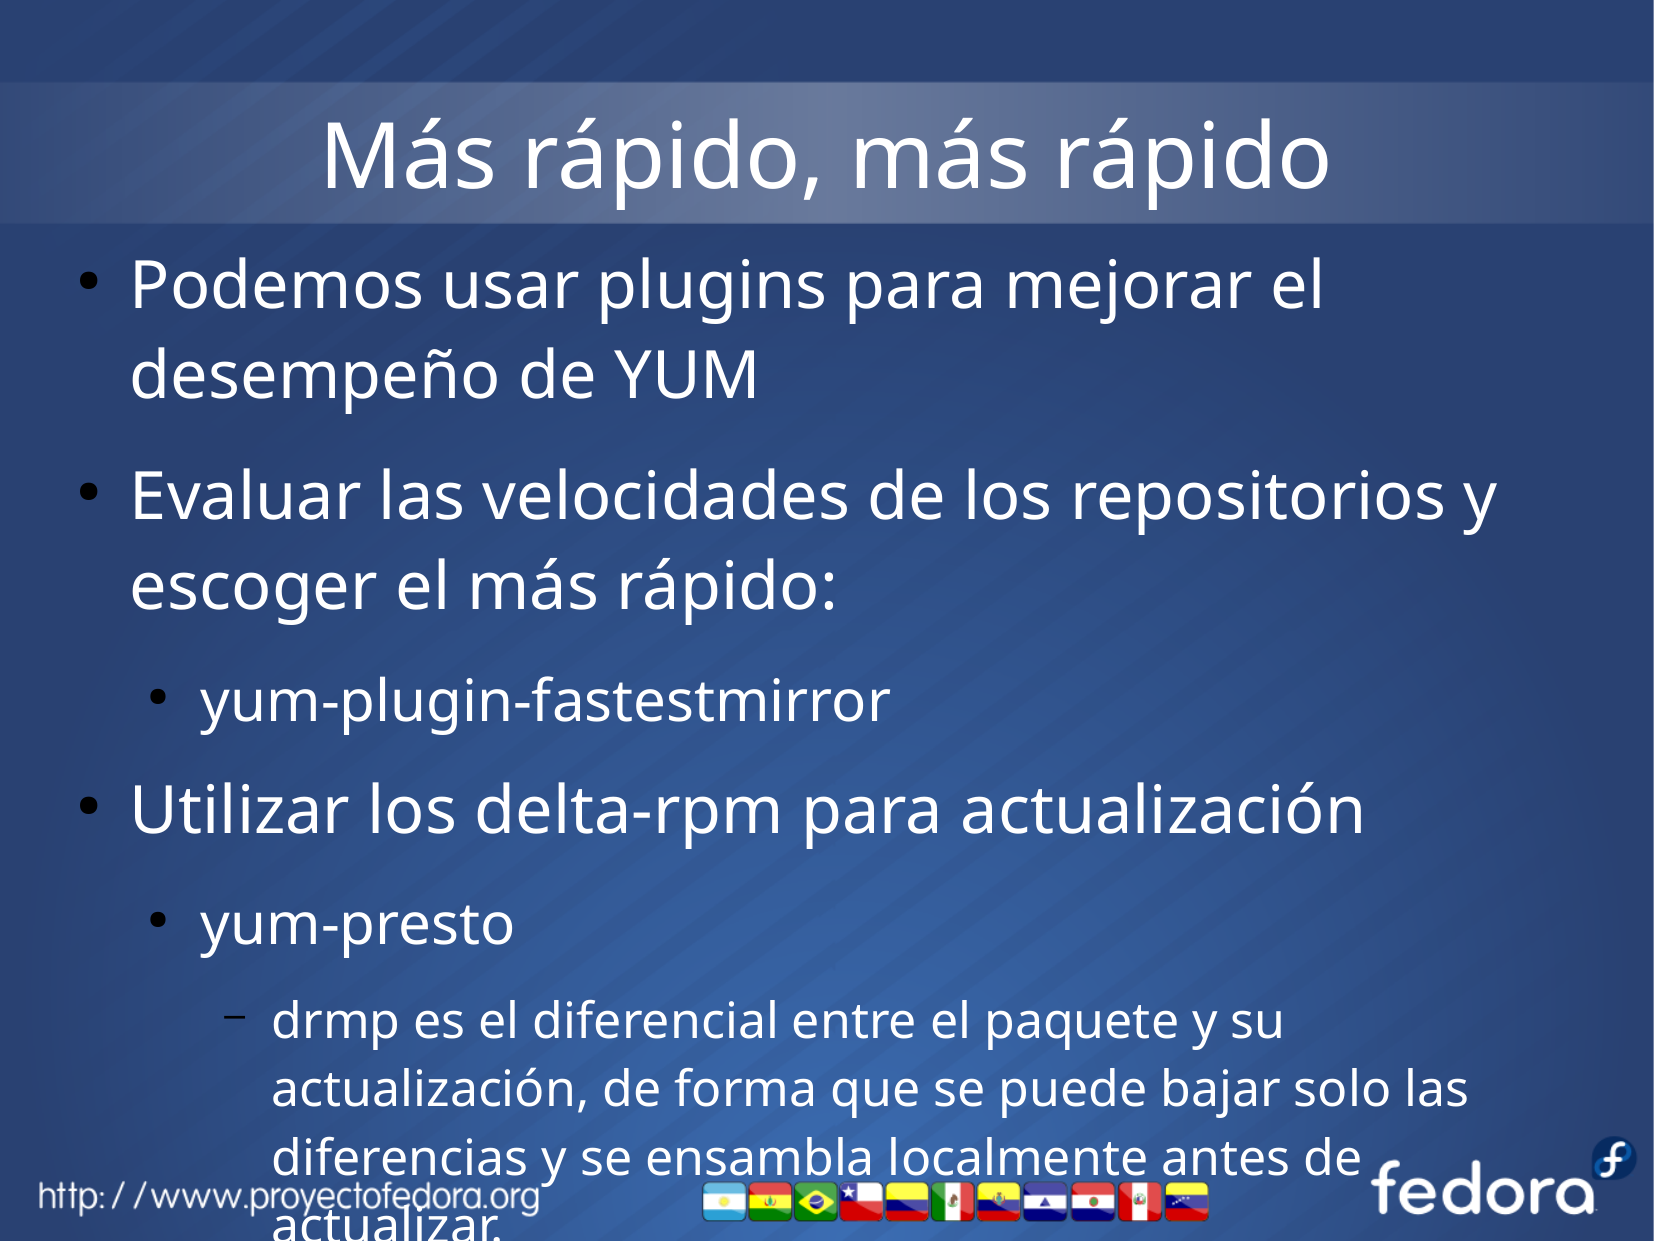

# Más rápido, más rápido
Podemos usar plugins para mejorar el desempeño de YUM
Evaluar las velocidades de los repositorios y escoger el más rápido:
yum-plugin-fastestmirror
Utilizar los delta-rpm para actualización
yum-presto
drmp es el diferencial entre el paquete y su actualización, de forma que se puede bajar solo las diferencias y se ensambla localmente antes de actualizar.
Fuente: Aprende Fedora por Diego Escobar